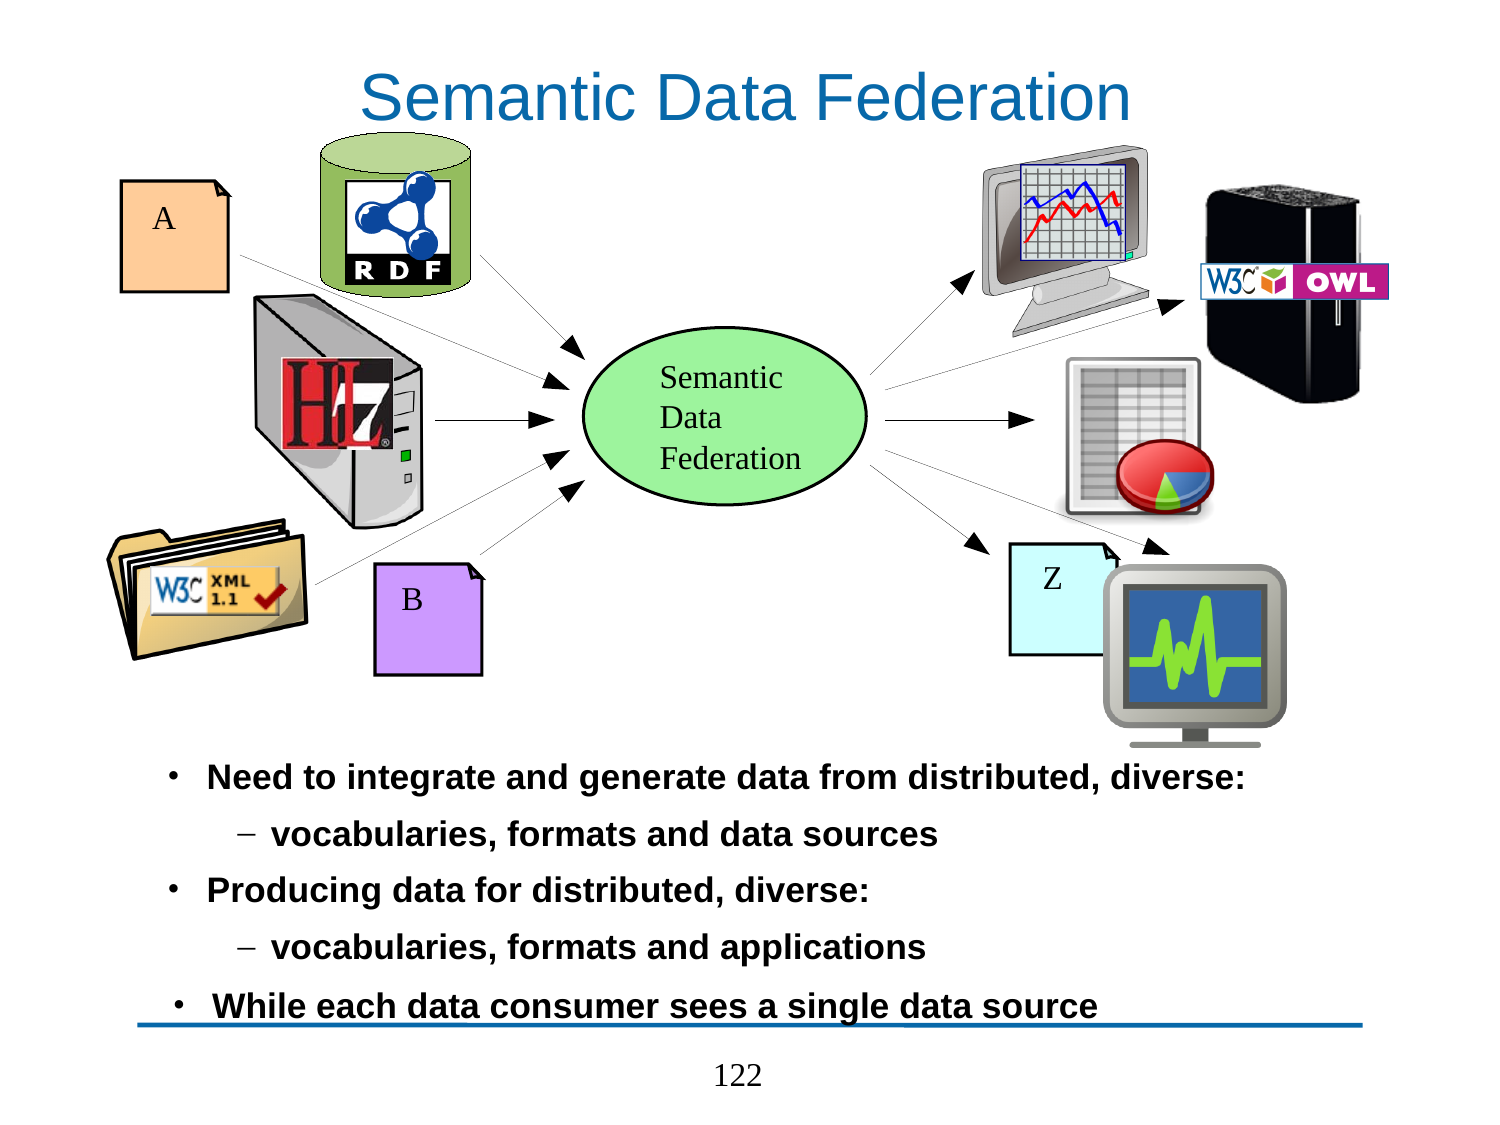

# Semantic Data Federation
X
A
Y
Semantic
Data
Federation
Z
B
Need to integrate and generate data from distributed, diverse:
vocabularies, formats and data sources
Producing data for distributed, diverse:
vocabularies, formats and applications
While each data consumer sees a single data source
122